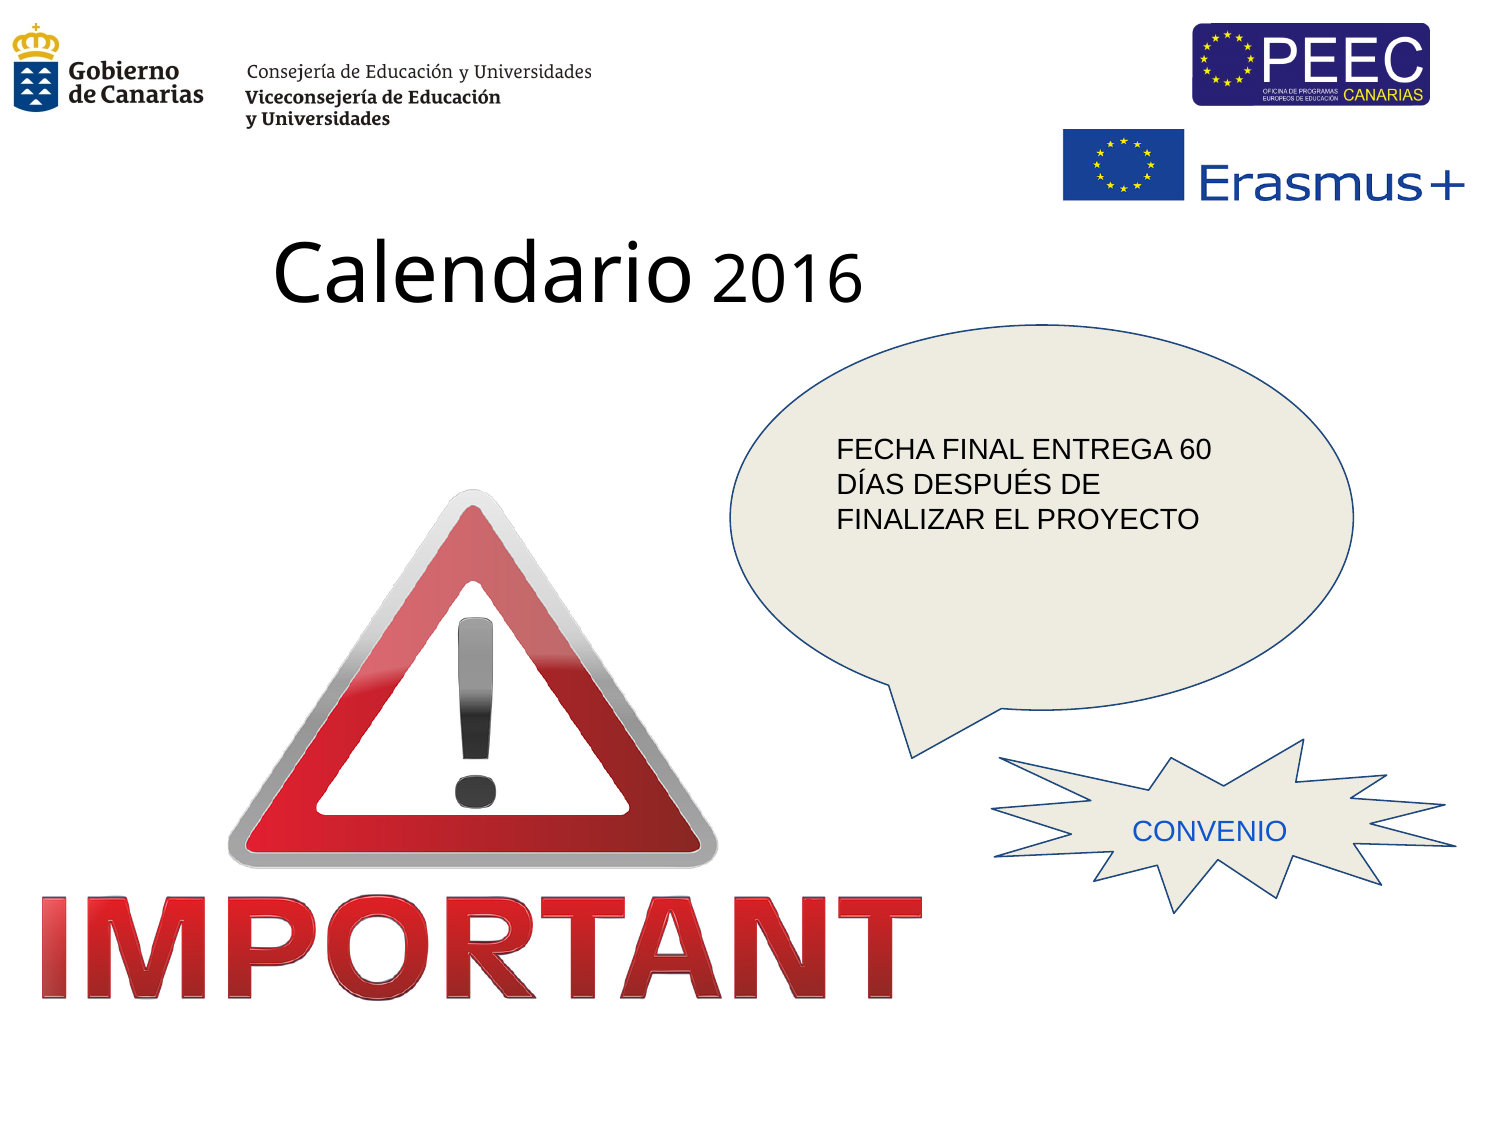

Calendario 2016
FECHA FINAL ENTREGA 60 DÍAS DESPUÉS DE FINALIZAR EL PROYECTO
CONVENIO